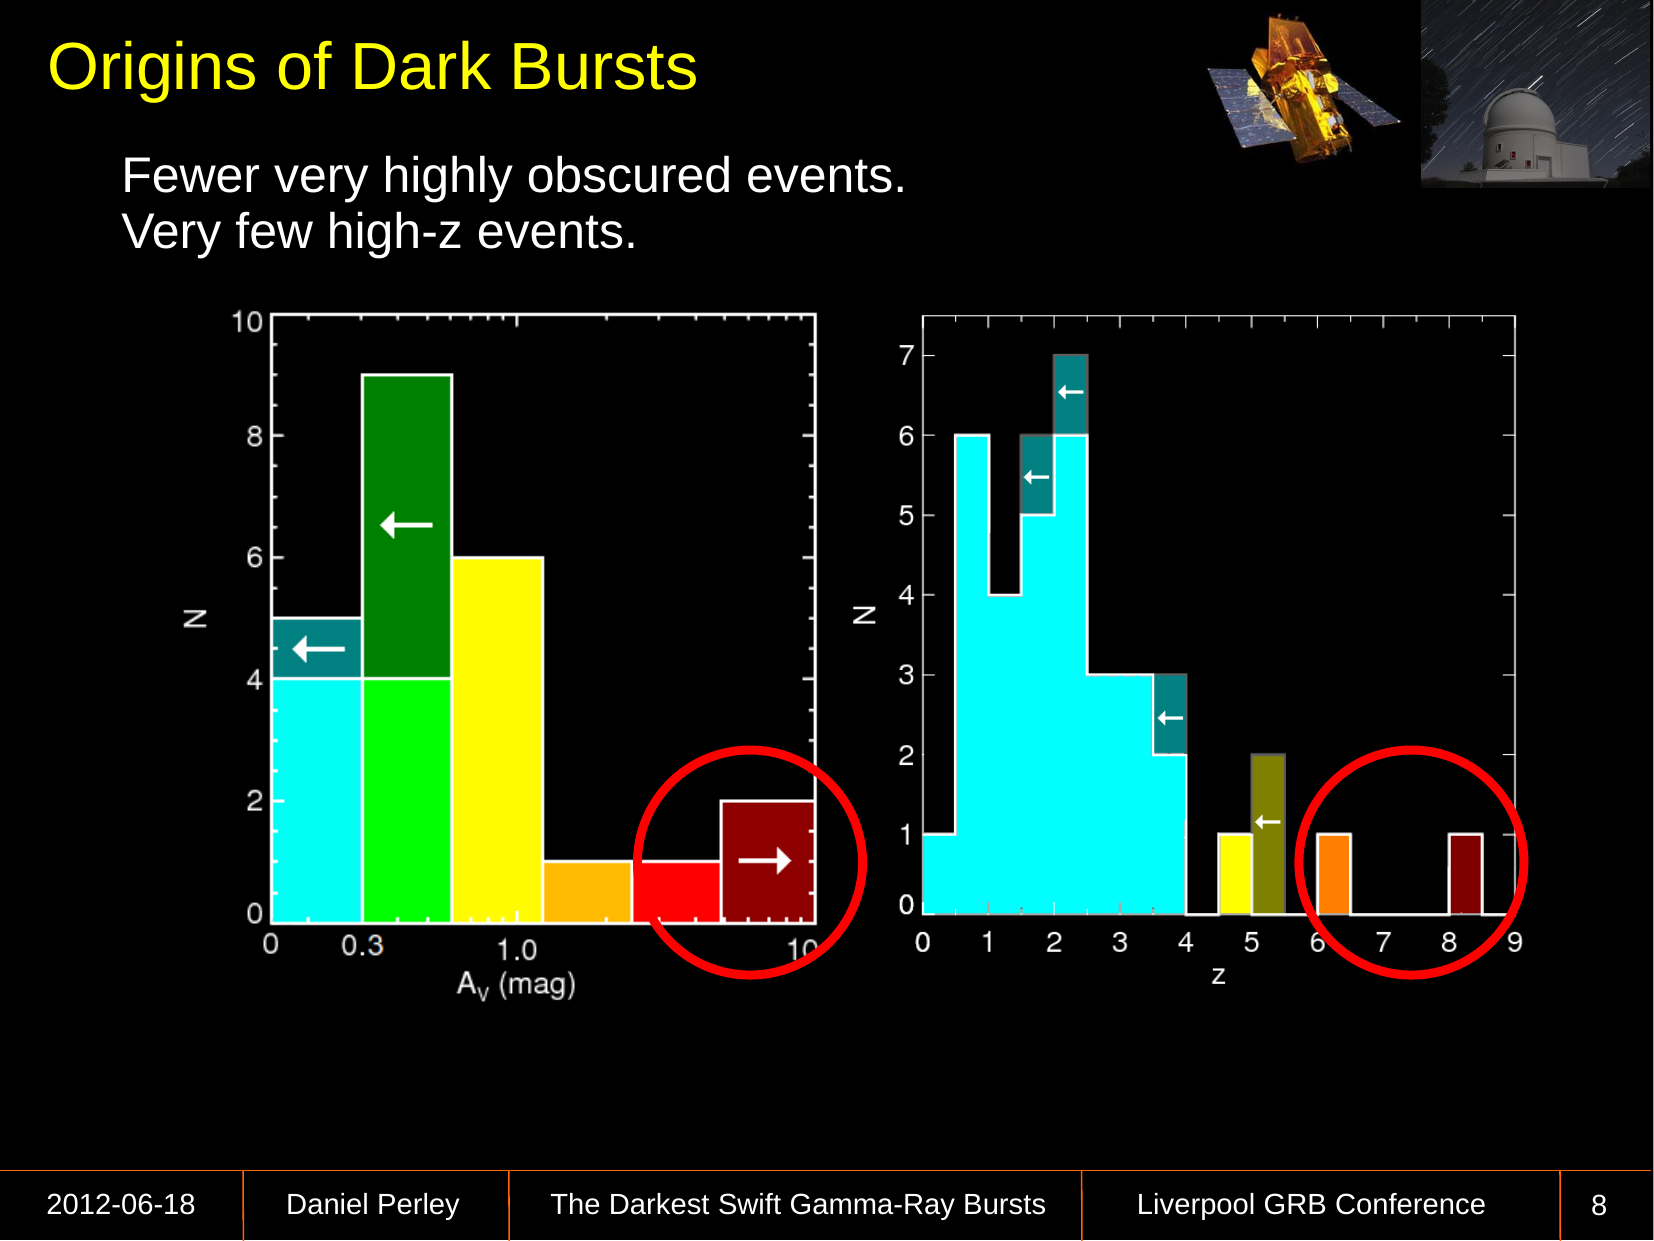

# Origins of Dark Bursts
Fewer very highly obscured events.
Very few high-z events.
8